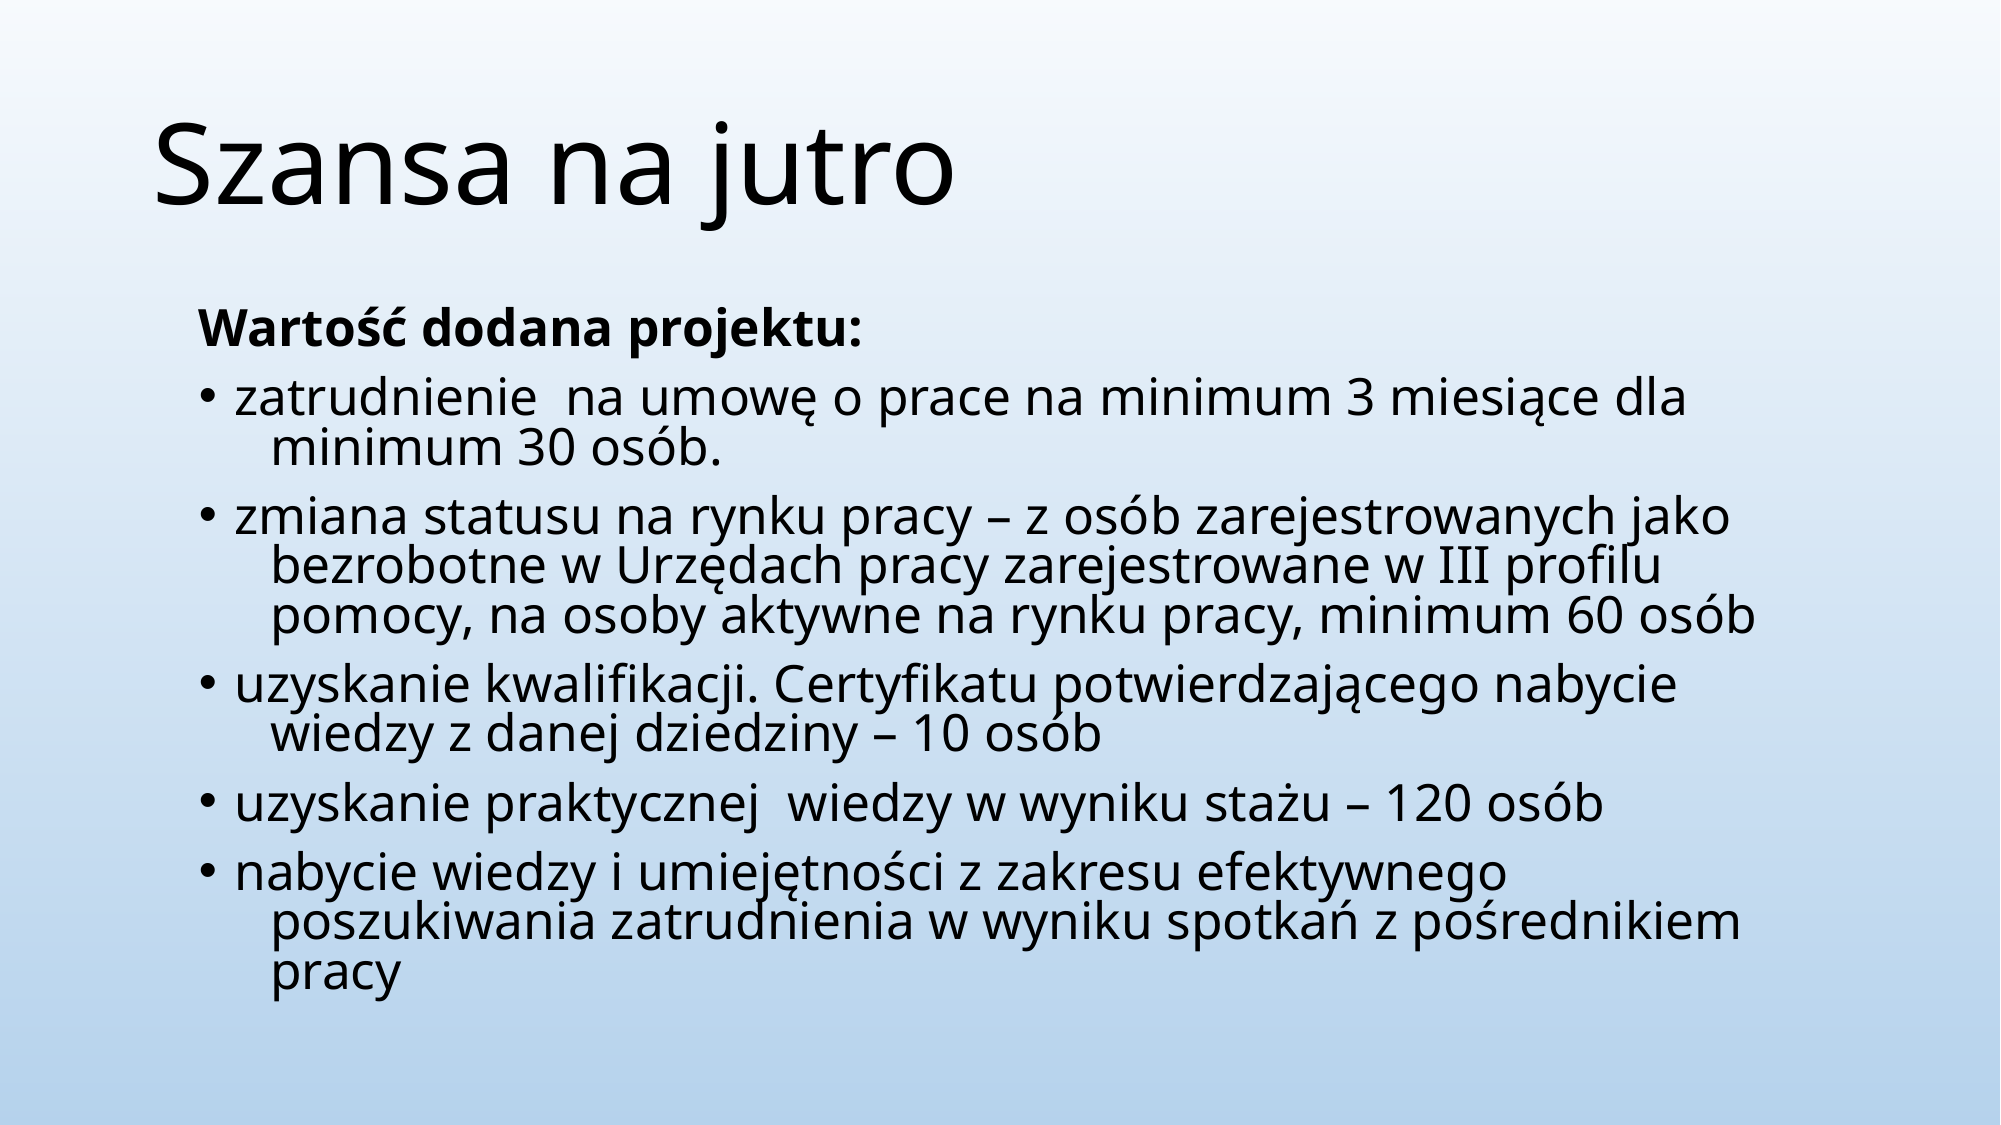

# Szansa na jutro
Wartość dodana projektu:
zatrudnienie na umowę o prace na minimum 3 miesiące dla minimum 30 osób.
zmiana statusu na rynku pracy – z osób zarejestrowanych jako bezrobotne w Urzędach pracy zarejestrowane w III profilu pomocy, na osoby aktywne na rynku pracy, minimum 60 osób
uzyskanie kwalifikacji. Certyfikatu potwierdzającego nabycie wiedzy z danej dziedziny – 10 osób
uzyskanie praktycznej wiedzy w wyniku stażu – 120 osób
nabycie wiedzy i umiejętności z zakresu efektywnego poszukiwania zatrudnienia w wyniku spotkań z pośrednikiem pracy